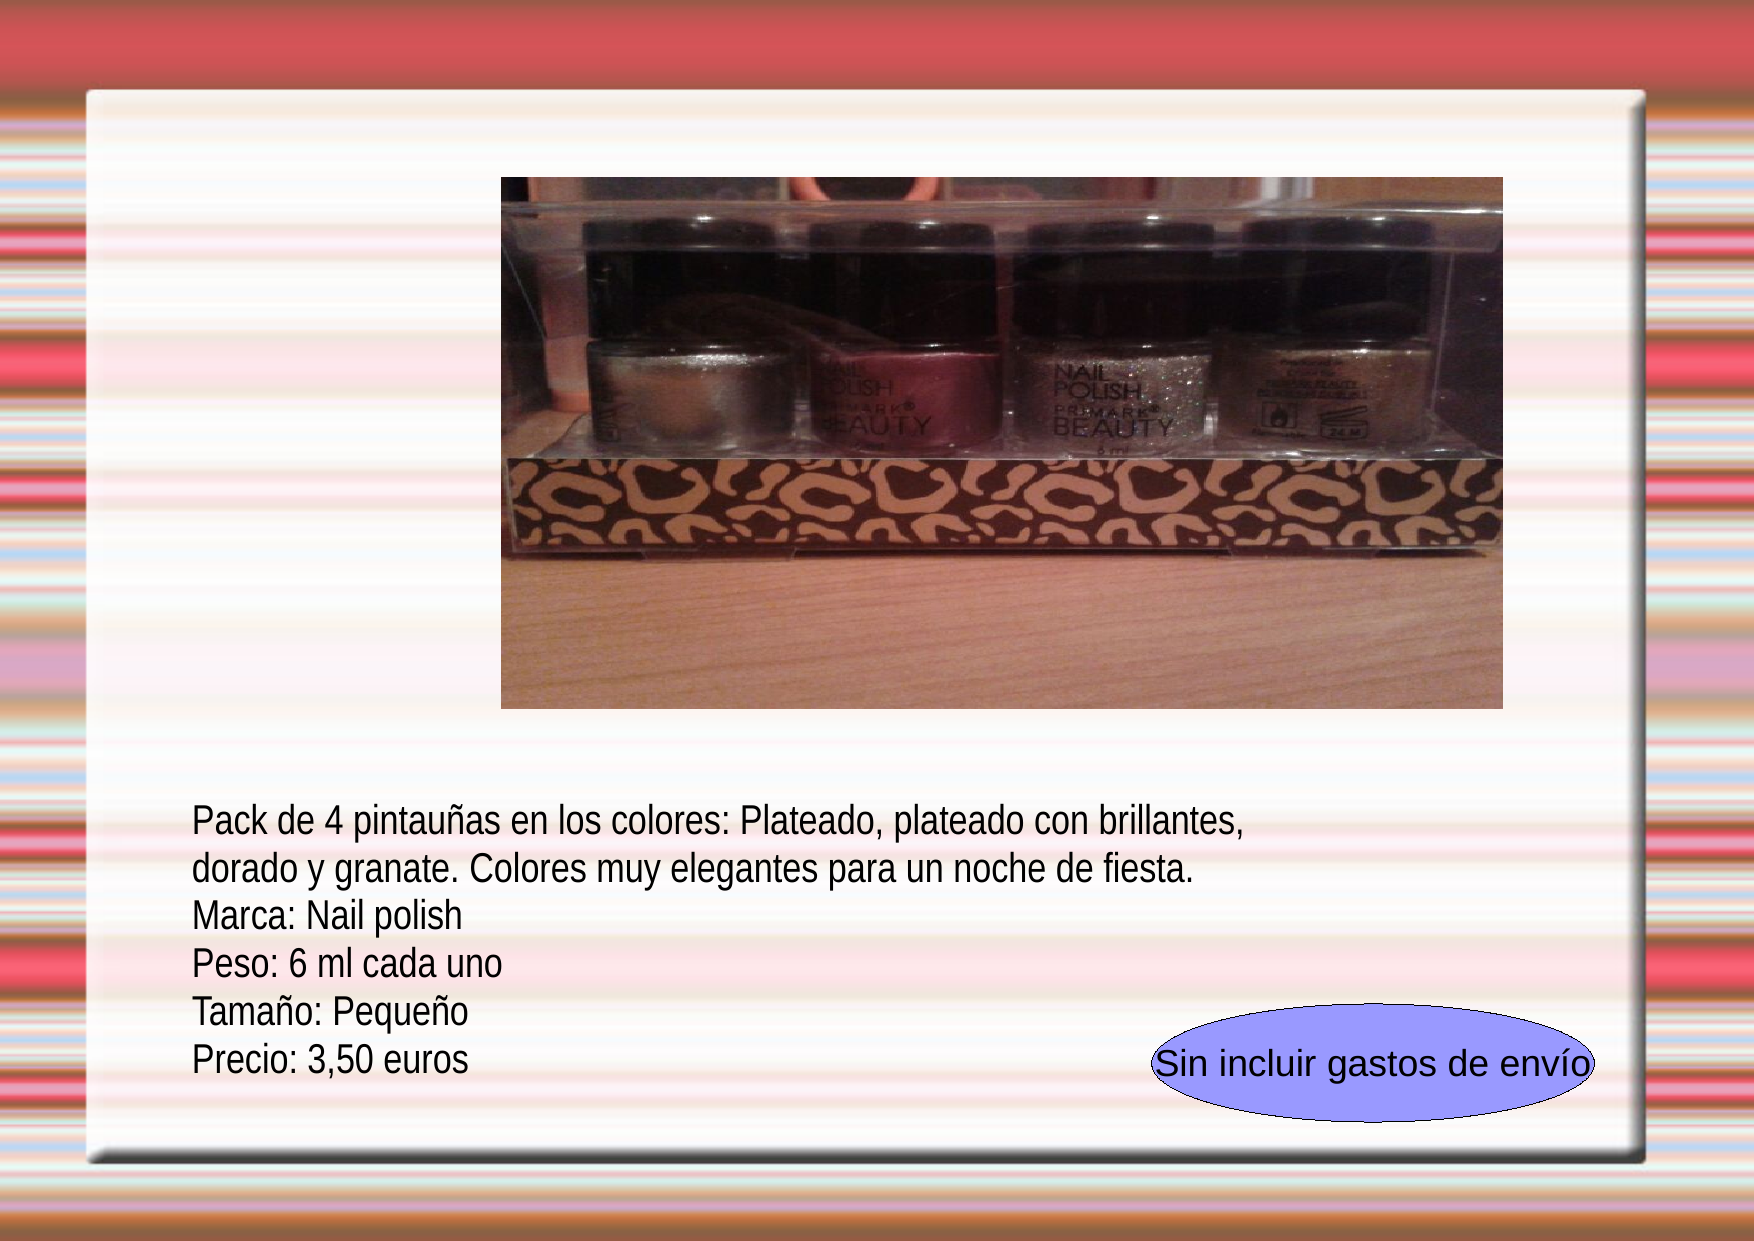

Pack de 4 pintauñas en los colores: Plateado, plateado con brillantes, dorado y granate. Colores muy elegantes para un noche de fiesta.
Marca: Nail polish
Peso: 6 ml cada uno
Tamaño: Pequeño
Precio: 3,50 euros
Sin incluir gastos de envío